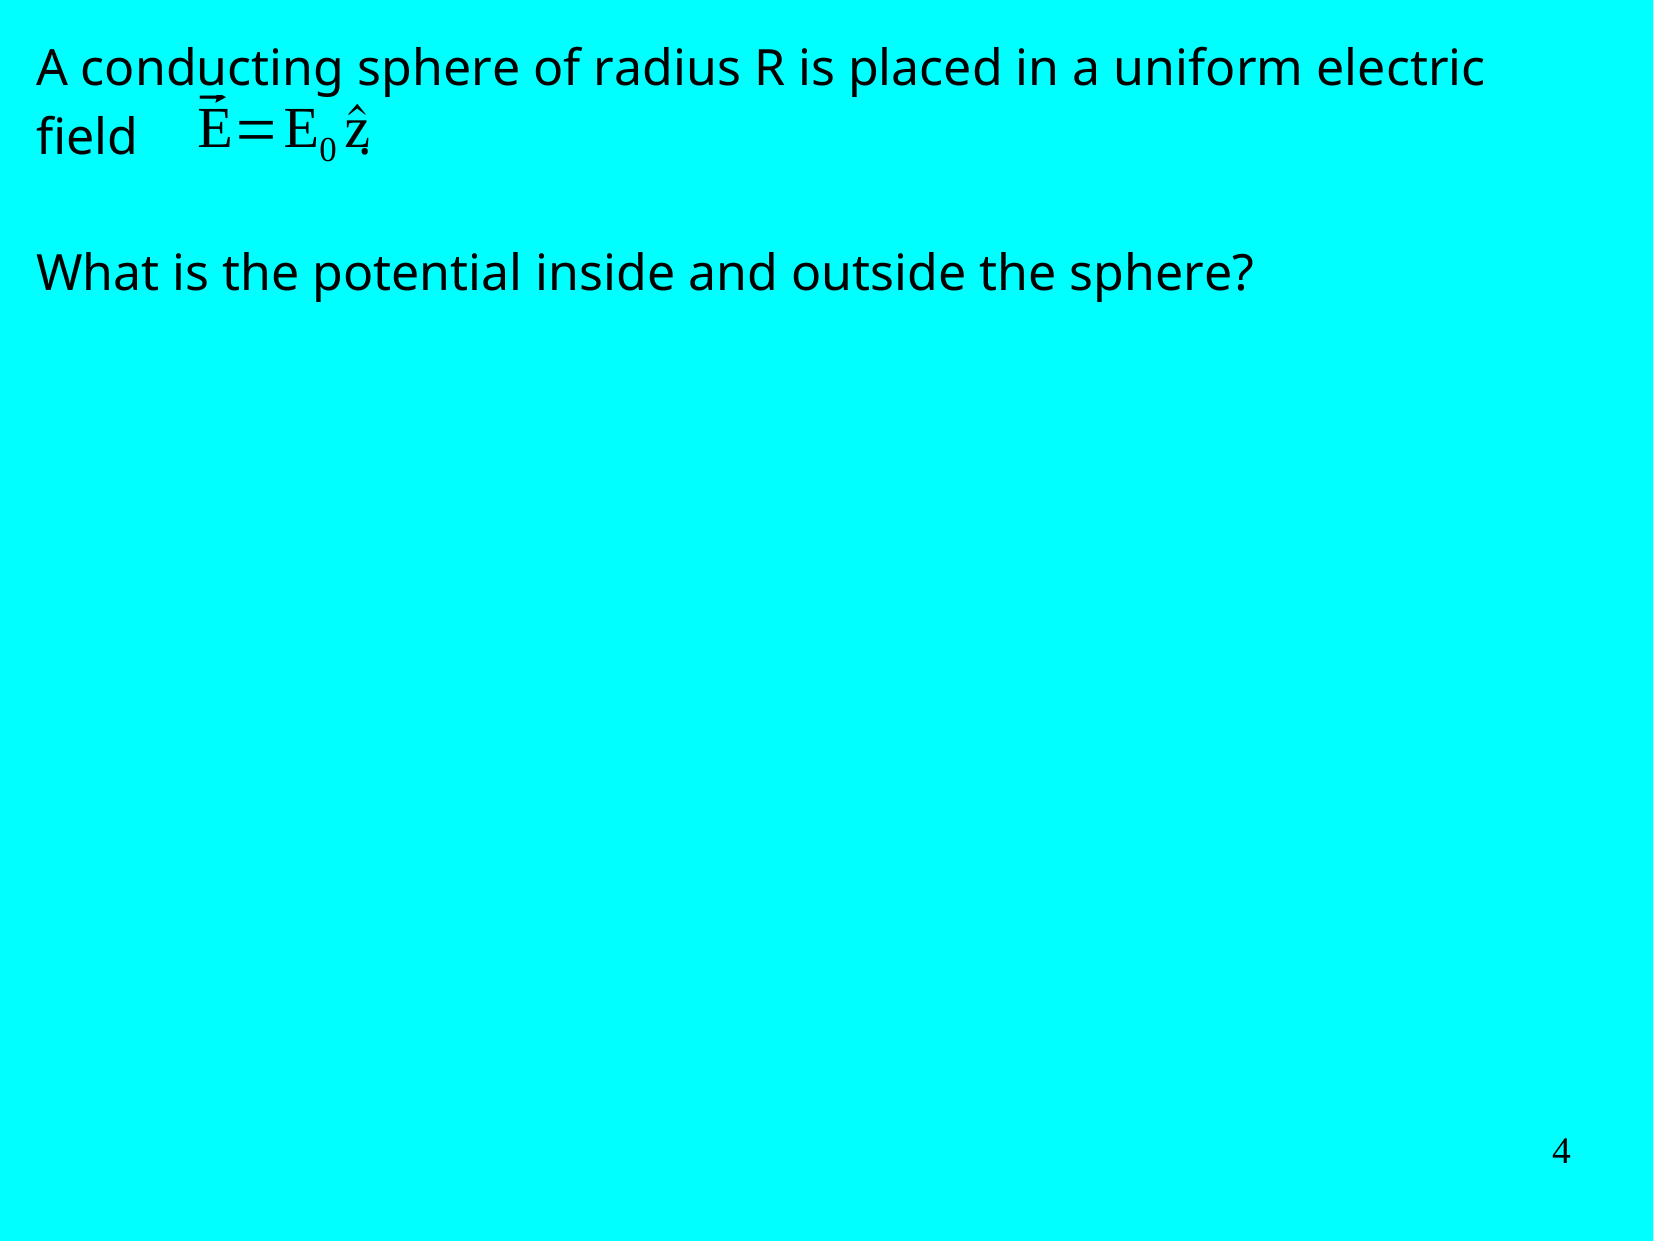

A conducting sphere of radius R is placed in a uniform electric
field .
What is the potential inside and outside the sphere?
4